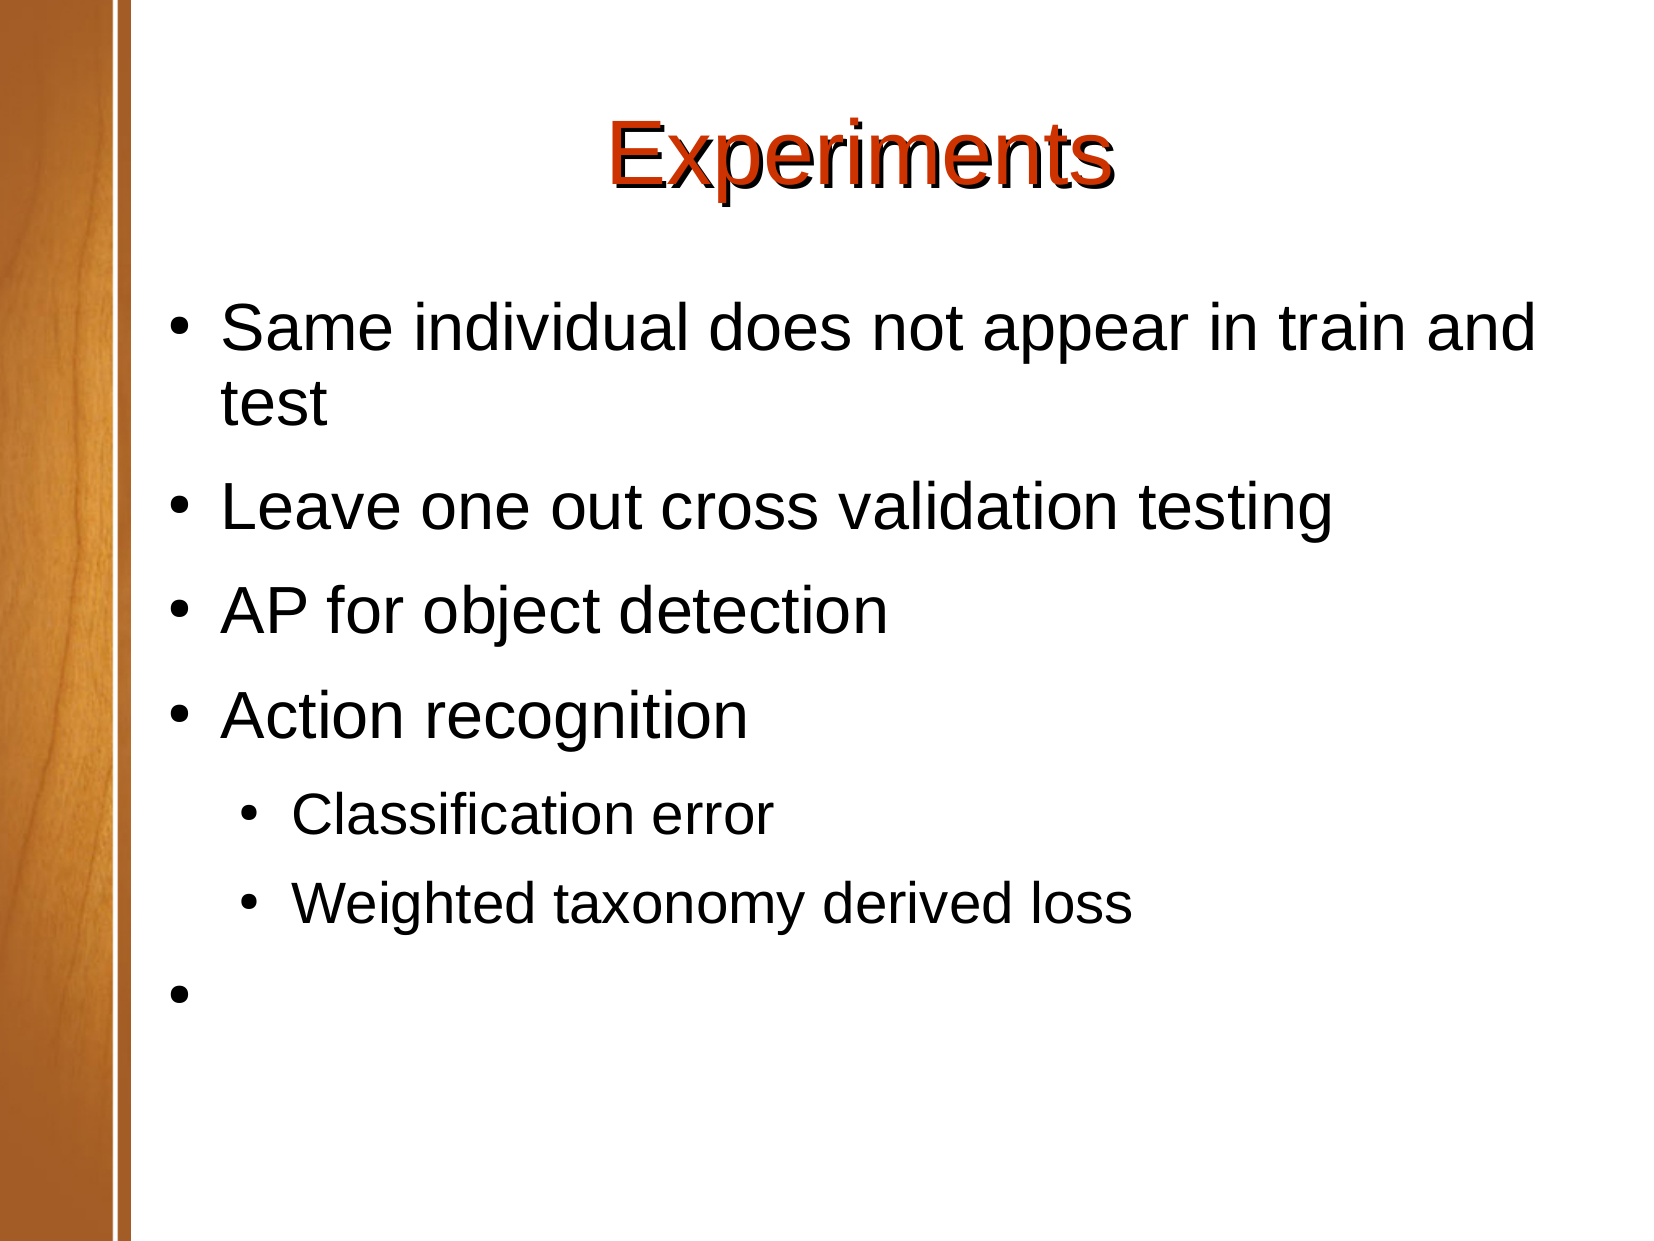

# Experiments
Same individual does not appear in train and test
Leave one out cross validation testing
AP for object detection
Action recognition
Classification error
Weighted taxonomy derived loss